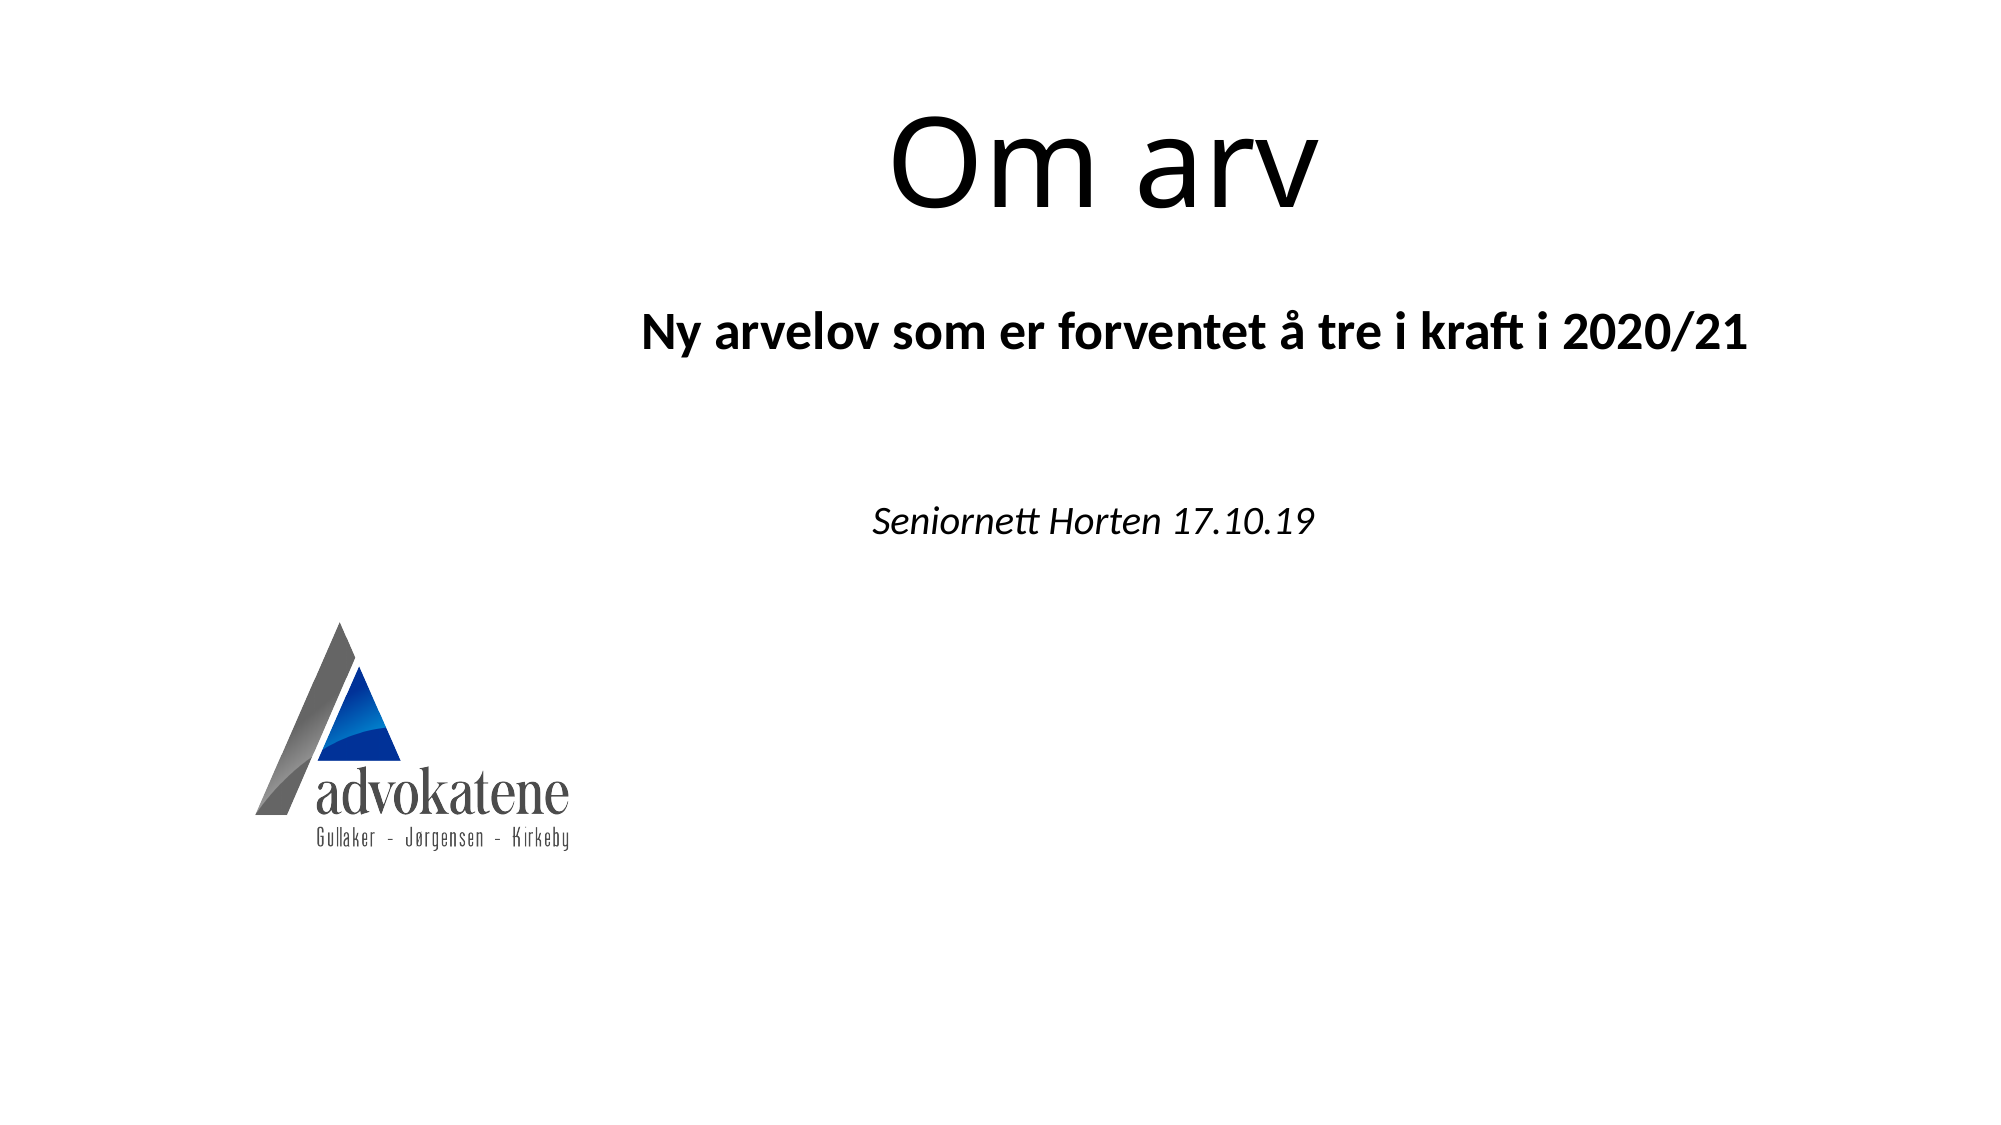

# Om arv
Ny arvelov som er forventet å tre i kraft i 2020/21
 Seniornett Horten 17.10.19